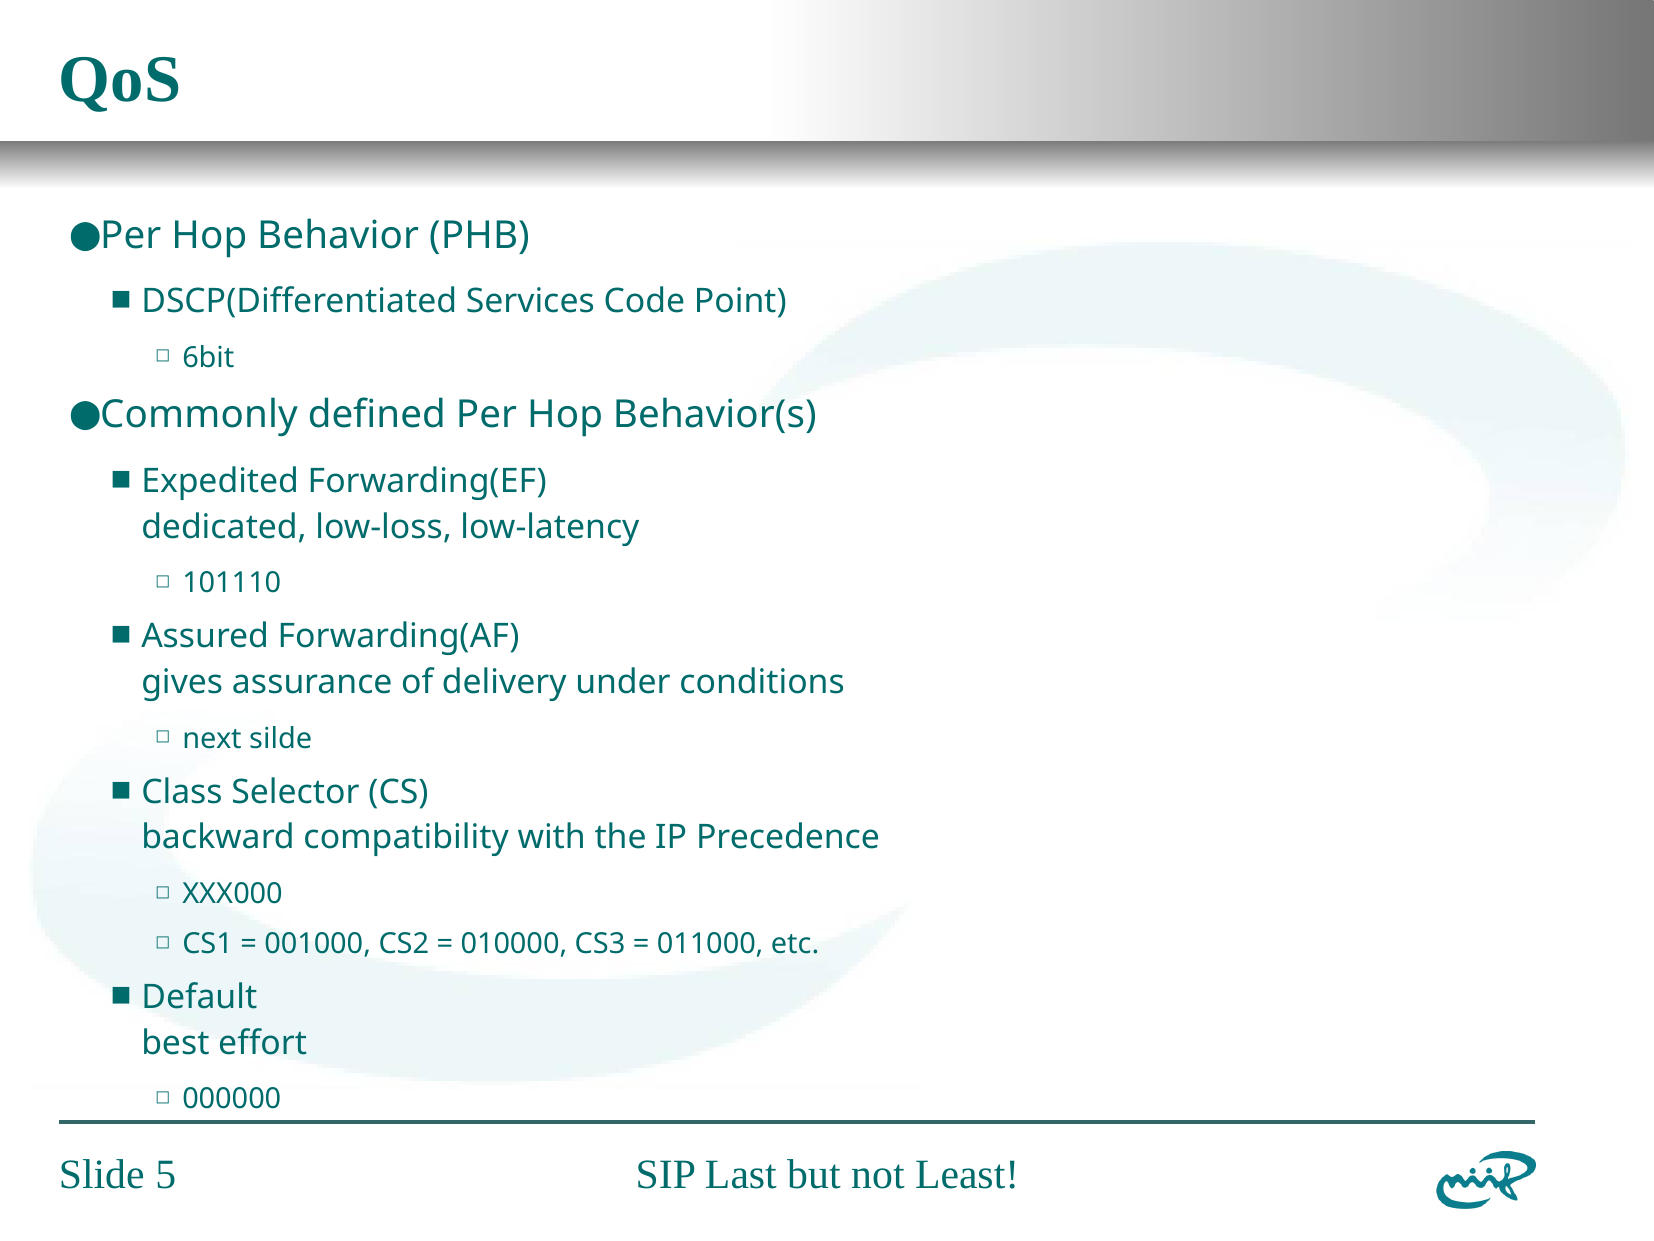

# QoS
Per Hop Behavior (PHB)
DSCP(Differentiated Services Code Point)
6bit
Commonly defined Per Hop Behavior(s)
Expedited Forwarding(EF)
dedicated, low-loss, low-latency
101110
Assured Forwarding(AF)
gives assurance of delivery under conditions
next silde
Class Selector (CS)
backward compatibility with the IP Precedence
XXX000
CS1 = 001000, CS2 = 010000, CS3 = 011000, etc.
Default
best effort
000000
5
SIP Last but not Least!